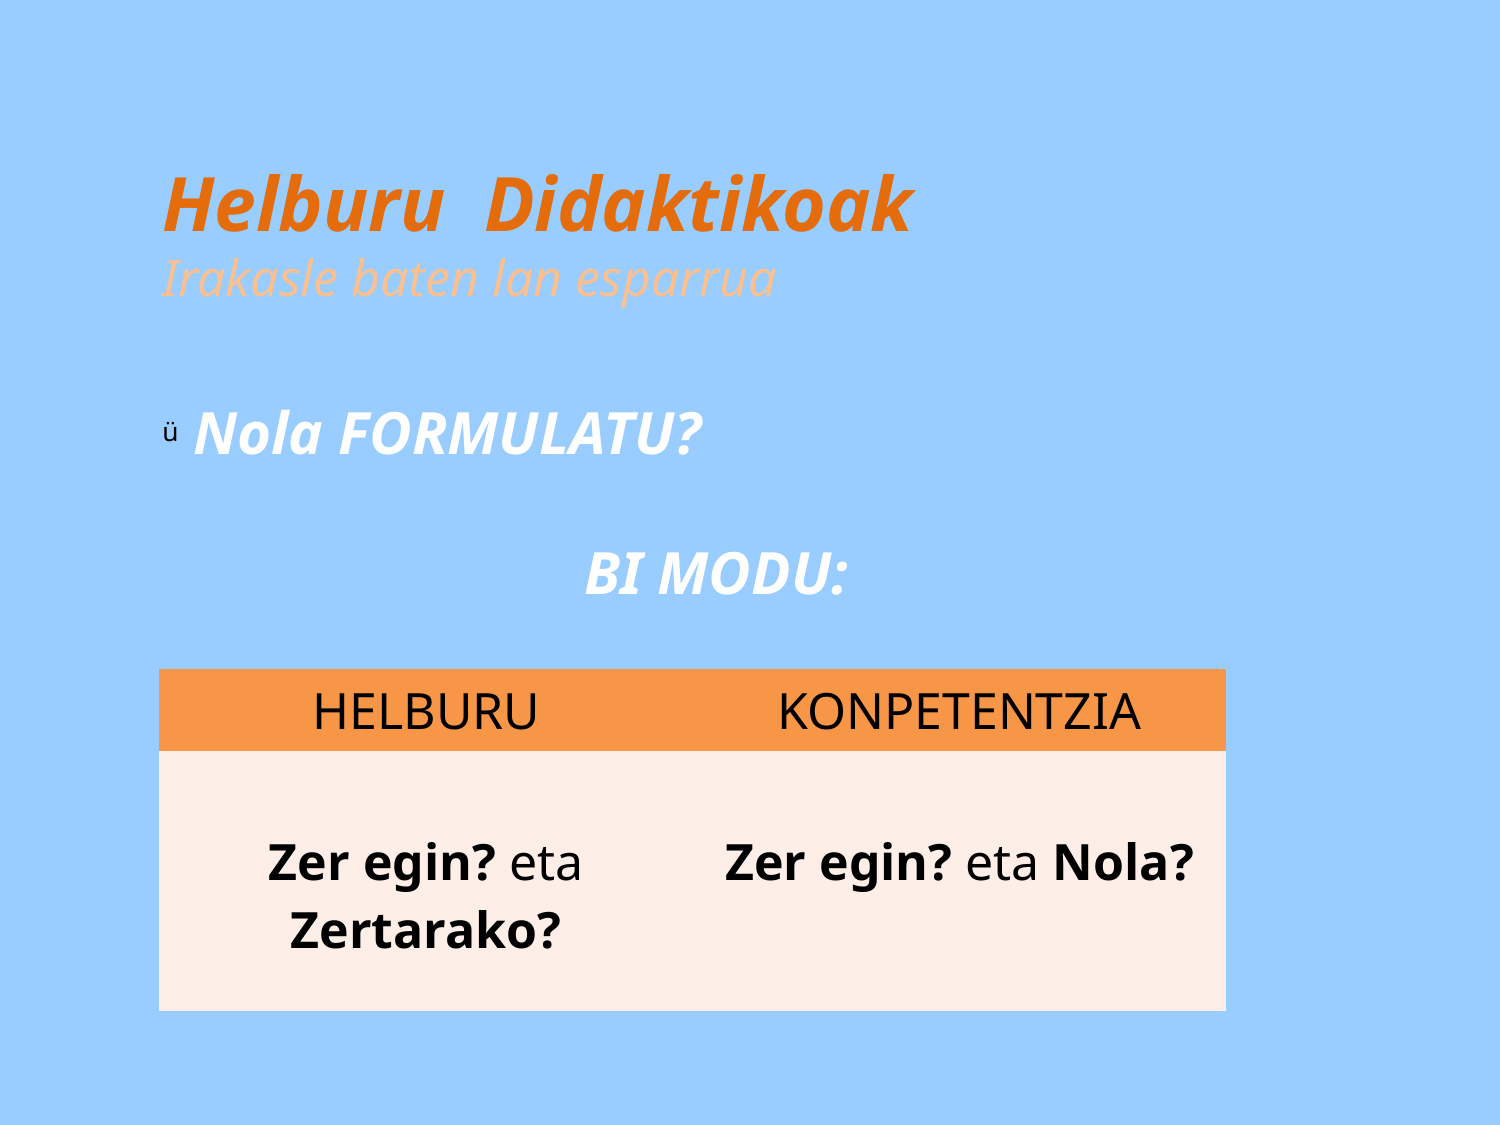

Helburu Didaktikoak
Irakasle baten lan esparrua
 Nola FORMULATU?
 BI MODU:
| HELBURU | KONPETENTZIA |
| --- | --- |
| Zer egin? eta Zertarako? | Zer egin? eta Nola? |